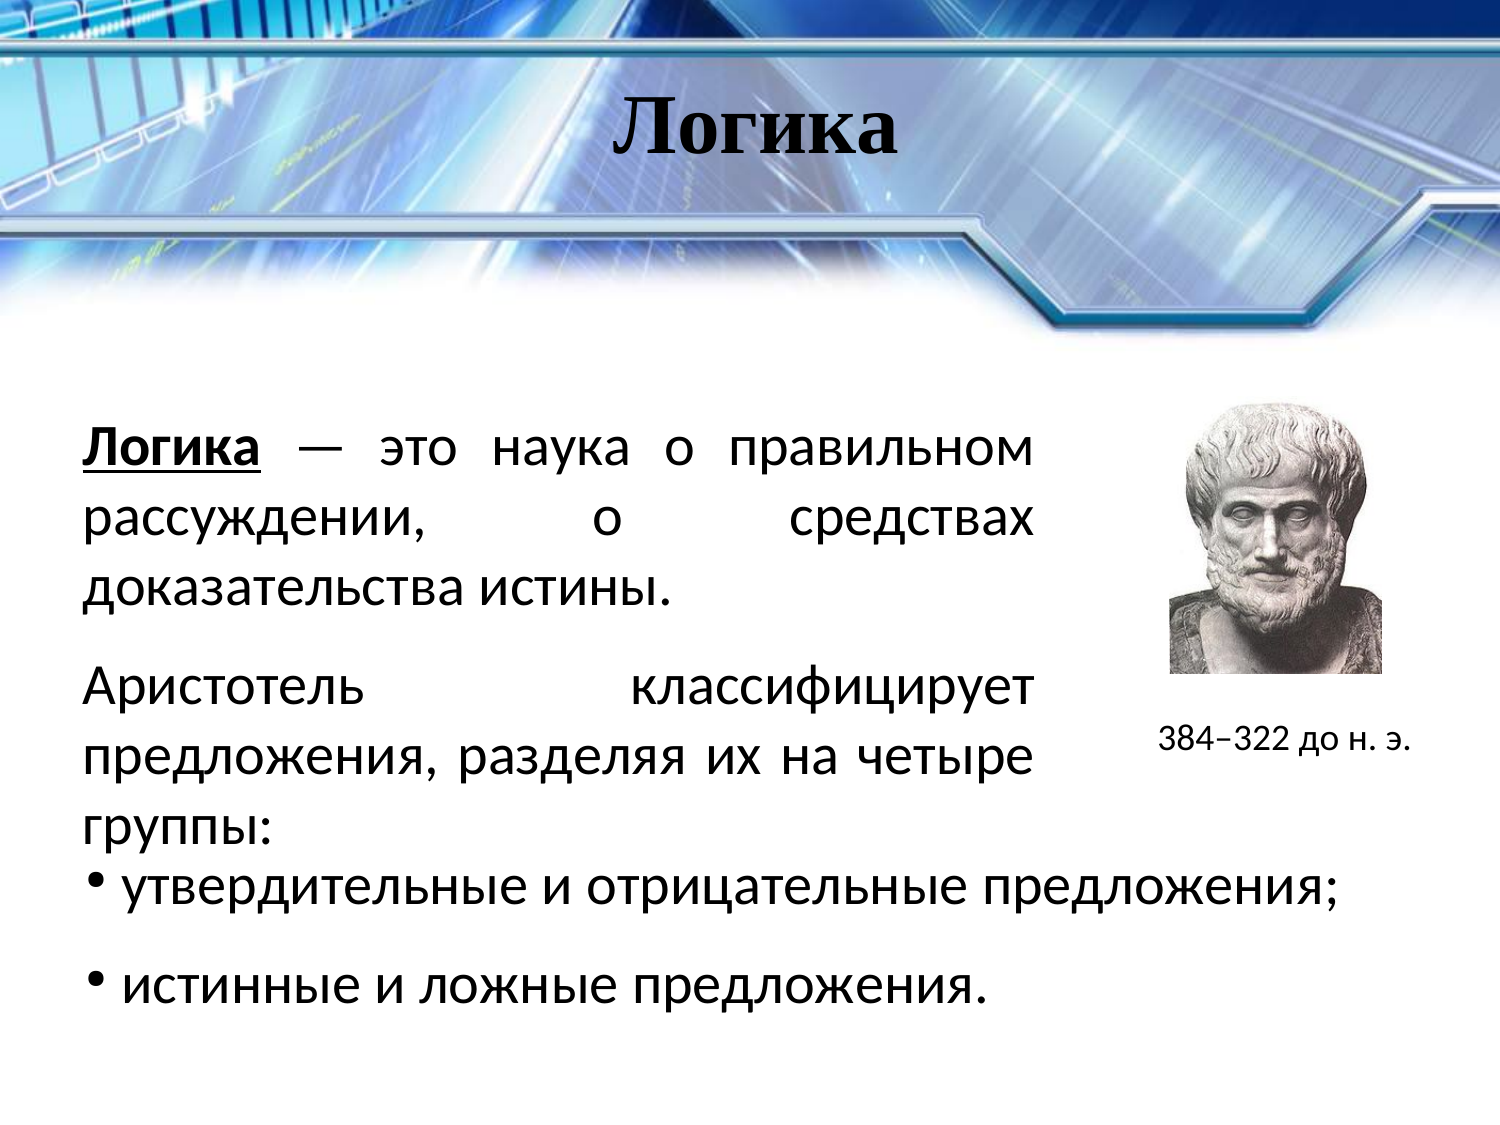

Логика
# Логика — это наука о правильном рассуждении, о средствах доказательства истины.
Аристотель классифицирует предложения, разделяя их на четыре группы:
384–322 до н. э.
утвердительные и отрицательные предложения;
истинные и ложные предложения.